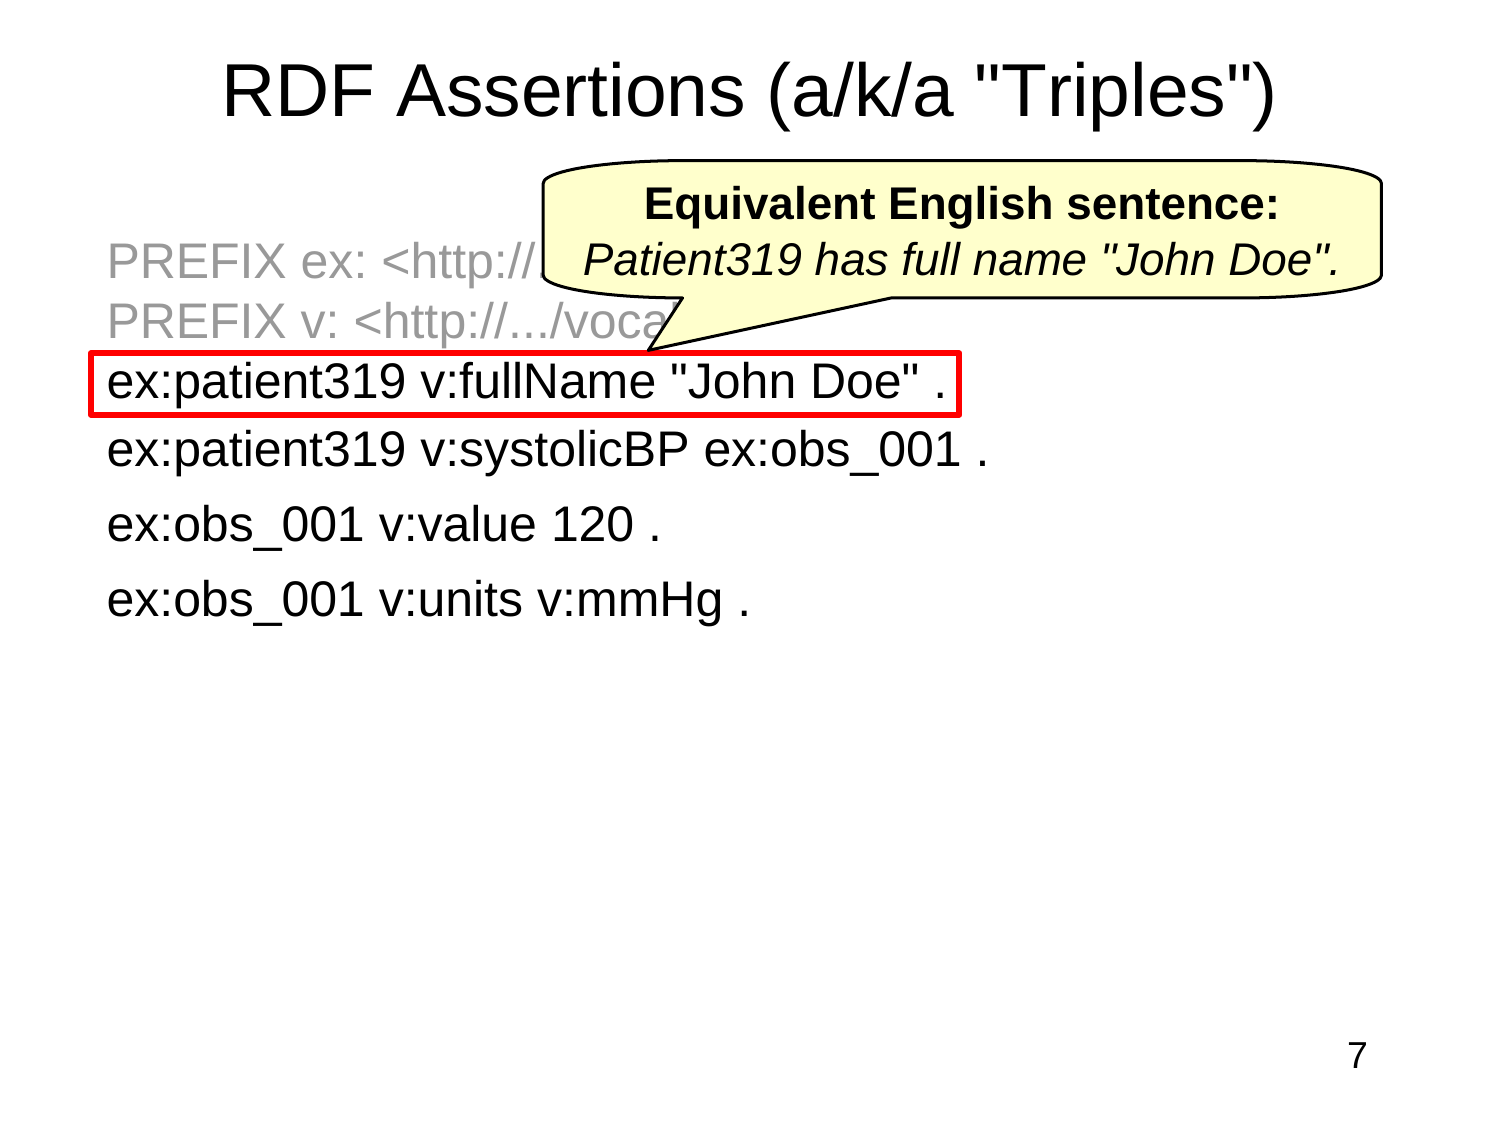

# RDF Assertions (a/k/a "Triples")
Equivalent English sentence:
Patient319 has full name "John Doe".
PREFIX ex: <http://.../data/>
PREFIX v: <http://.../vocab/>
ex:patient319 v:fullName "John Doe" .
ex:patient319 v:systolicBP ex:obs_001 .
ex:obs_001 v:value 120 .
ex:obs_001 v:units v:mmHg .
7